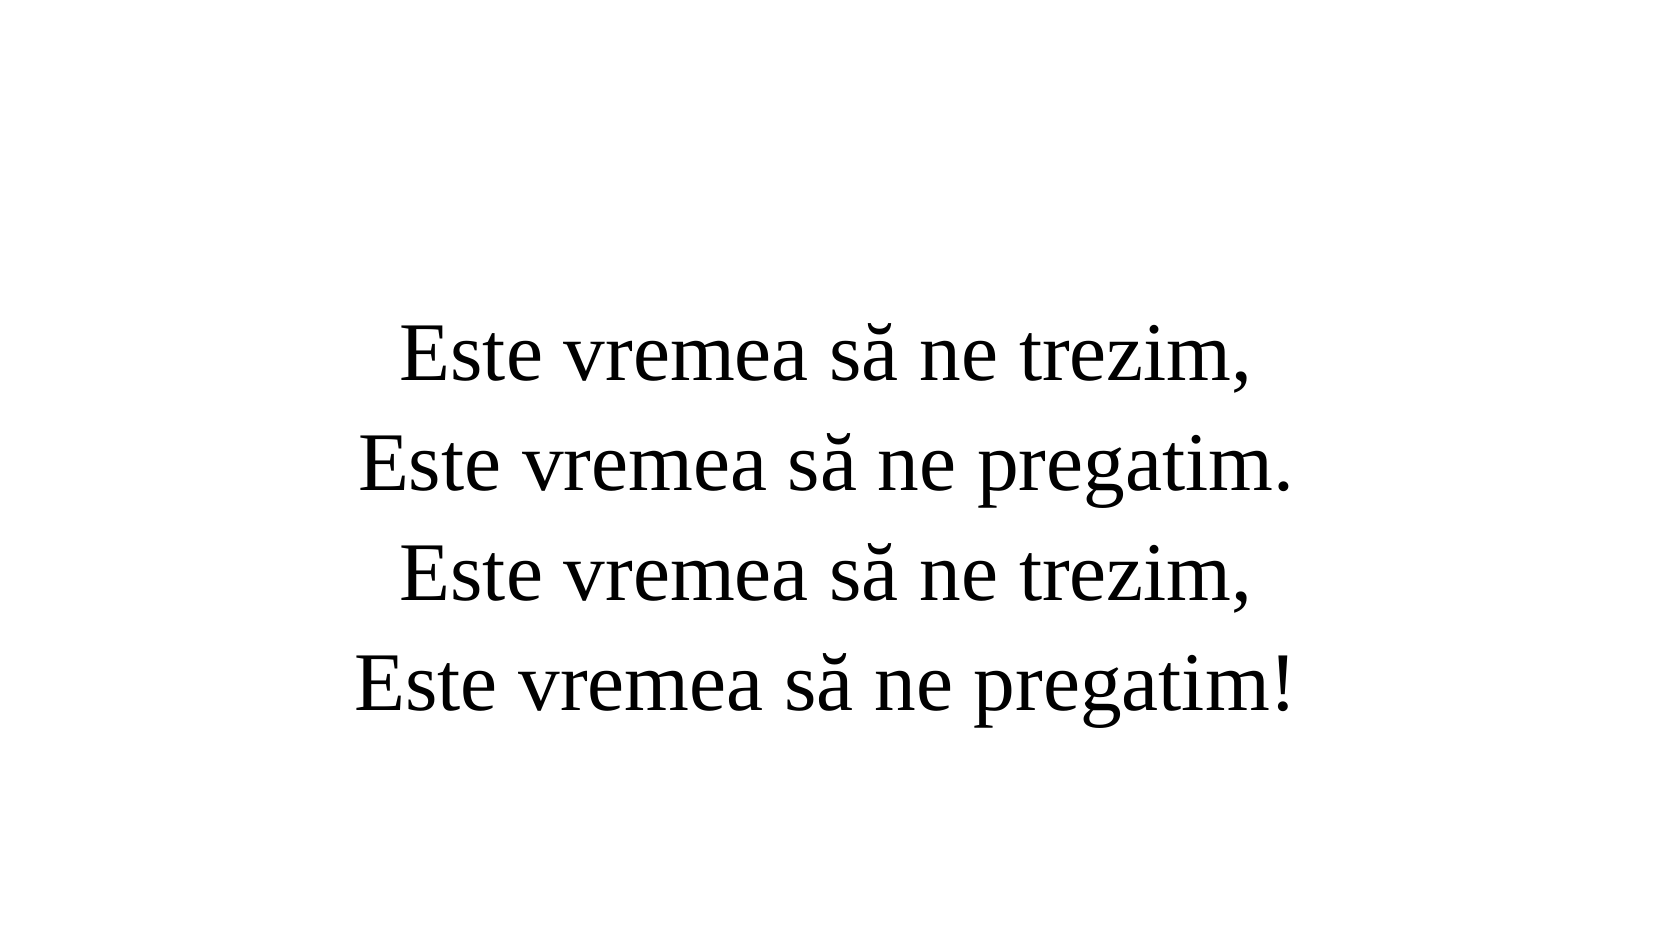

# Este vremea să ne trezim,
Este vremea să ne pregatim.
Este vremea să ne trezim,
Este vremea să ne pregatim!